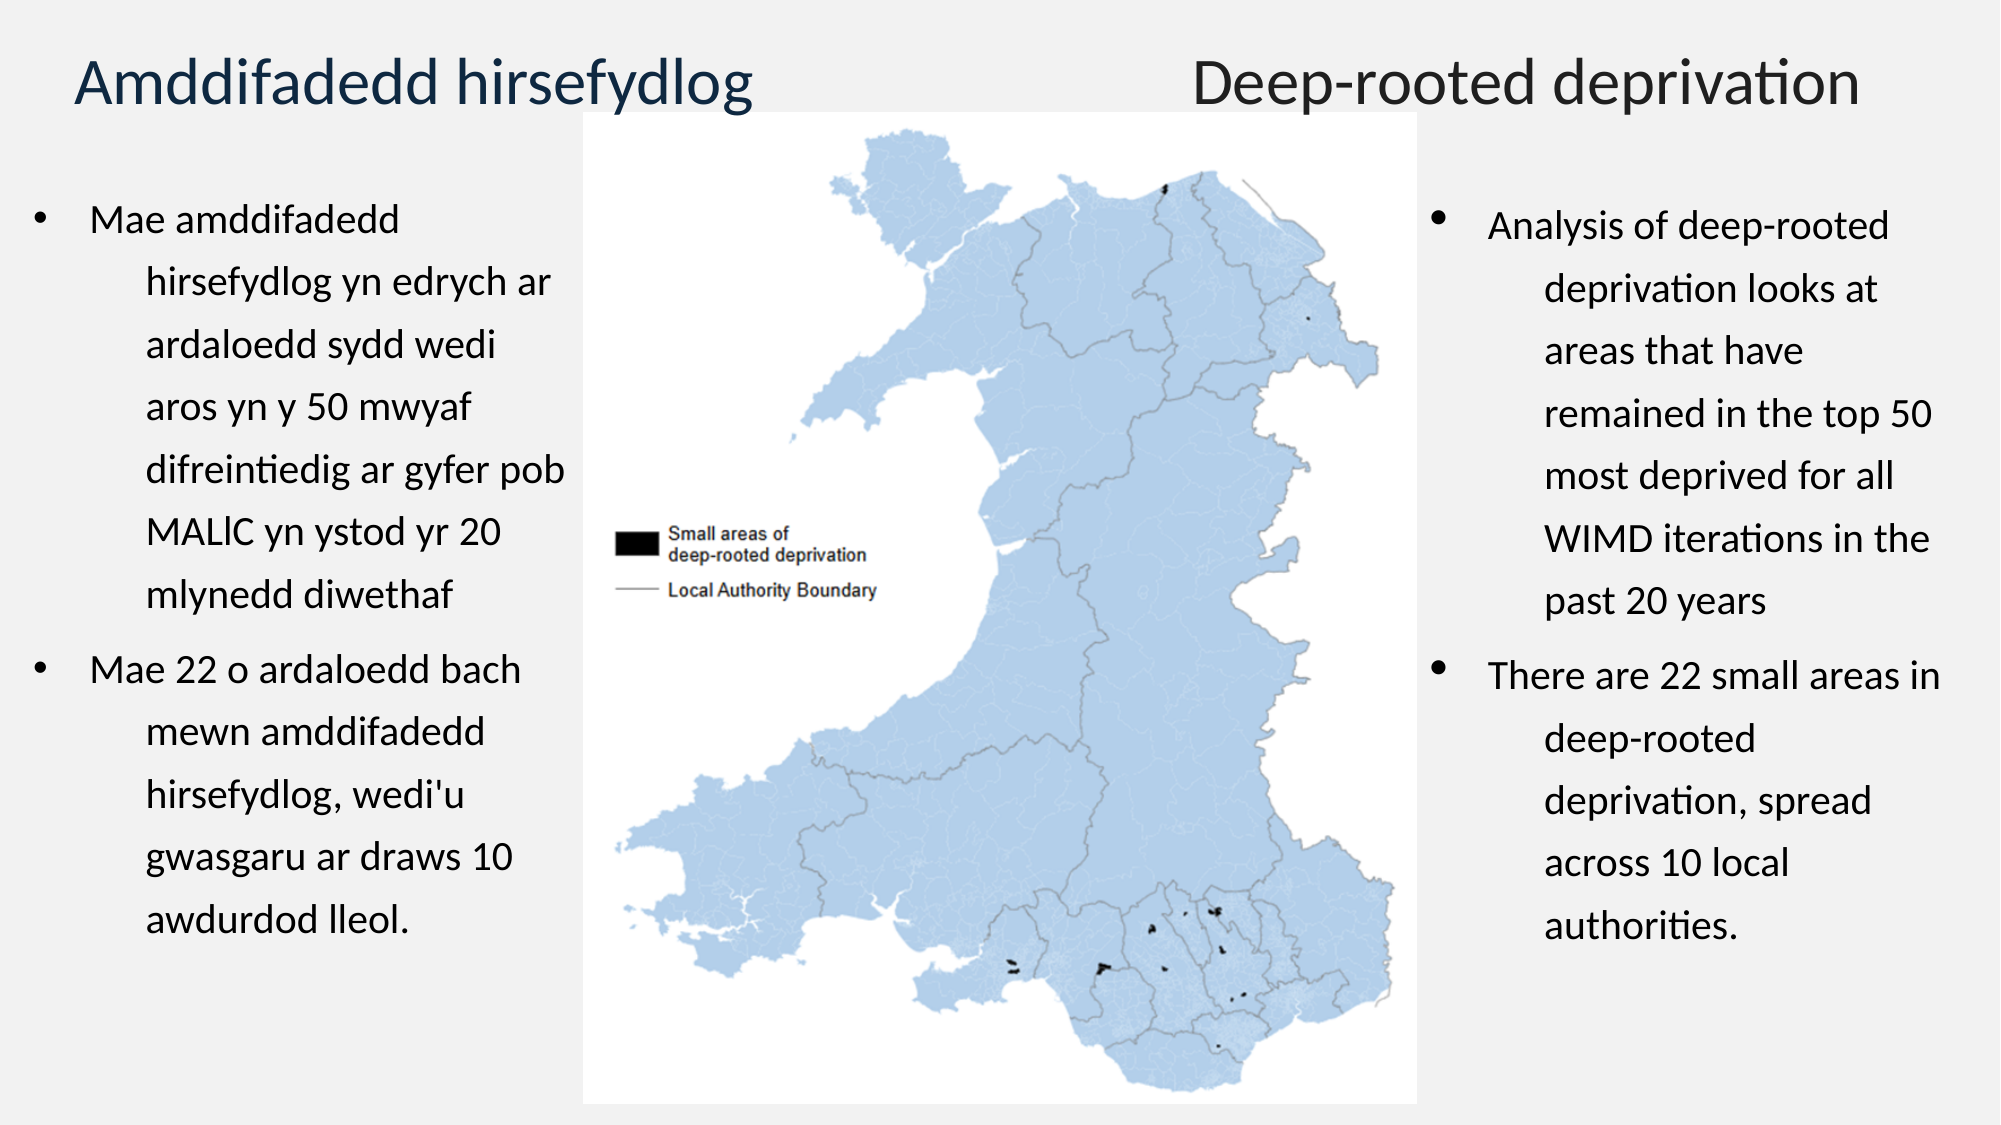

Amddifadedd hirsefydlog
Deep-rooted deprivation
Mae amddifadedd hirsefydlog yn edrych ar ardaloedd sydd wedi aros yn y 50 mwyaf difreintiedig ar gyfer pob MALlC yn ystod yr 20 mlynedd diwethaf
Mae 22 o ardaloedd bach mewn amddifadedd hirsefydlog, wedi'u gwasgaru ar draws 10 awdurdod lleol.
Analysis of deep-rooted deprivation looks at areas that have remained in the top 50 most deprived for all WIMD iterations in the past 20 years
There are 22 small areas in deep-rooted deprivation, spread across 10 local authorities.